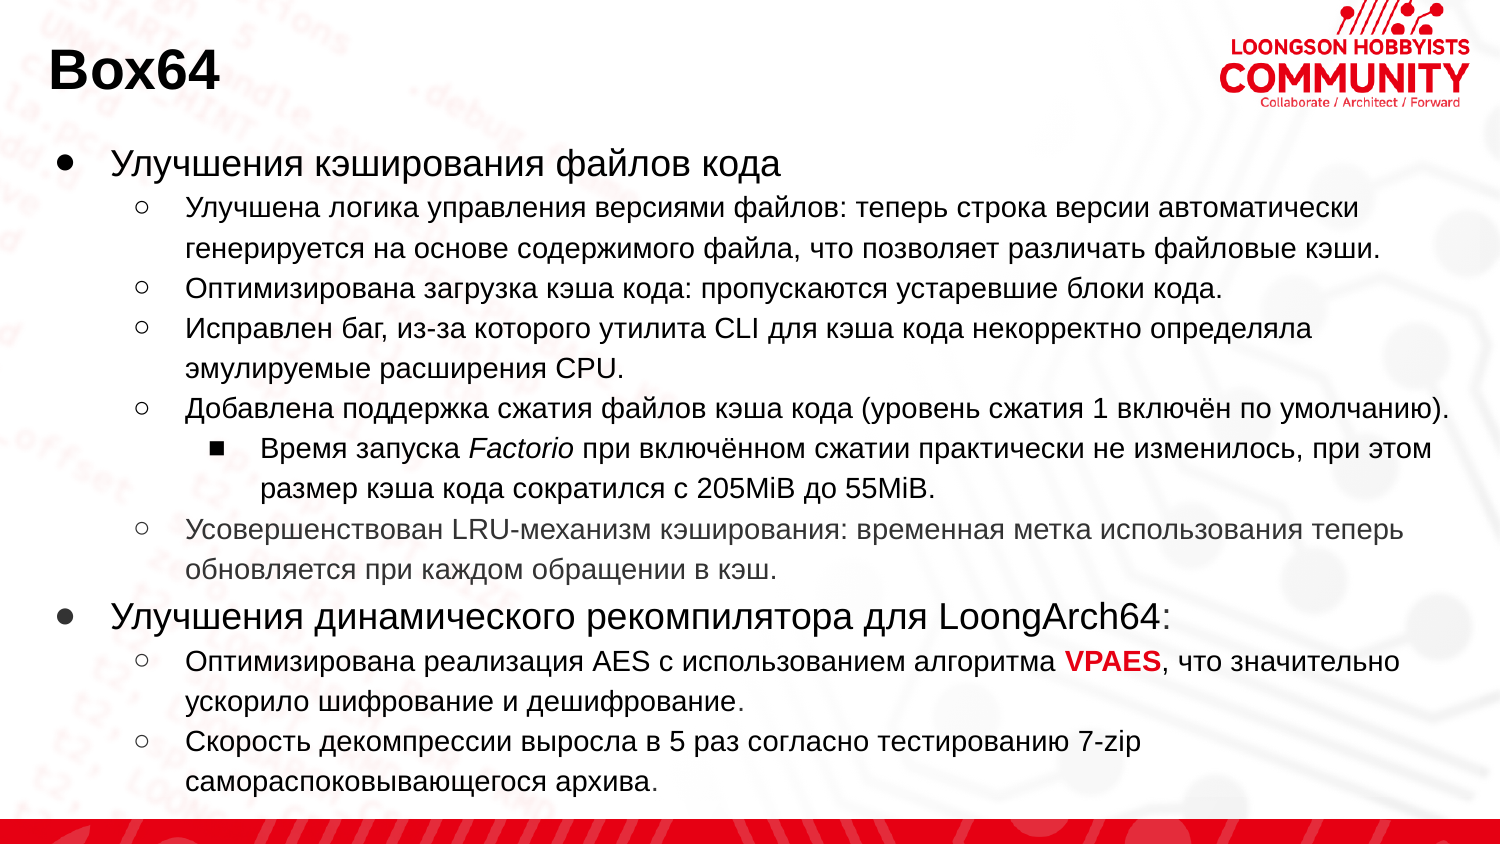

# Box64
Улучшения кэширования файлов кода
Улучшена логика управления версиями файлов: теперь строка версии автоматически генерируется на основе содержимого файла, что позволяет различать файловые кэши.
Оптимизирована загрузка кэша кода: пропускаются устаревшие блоки кода.
Исправлен баг, из-за которого утилита CLI для кэша кода некорректно определяла эмулируемые расширения CPU.
Добавлена поддержка сжатия файлов кэша кода (уровень сжатия 1 включён по умолчанию).
Время запуска Factorio при включённом сжатии практически не изменилось, при этом размер кэша кода сократился с 205MiB до 55MiB.
Усовершенствован LRU-механизм кэширования: временная метка использования теперь обновляется при каждом обращении в кэш.
Улучшения динамического рекомпилятора для LoongArch64:
Оптимизирована реализация AES с использованием алгоритма VPAES, что значительно ускорило шифрование и дешифрование.
Скорость декомпрессии выросла в 5 раз согласно тестированию 7-zip самораспоковывающегося архива.